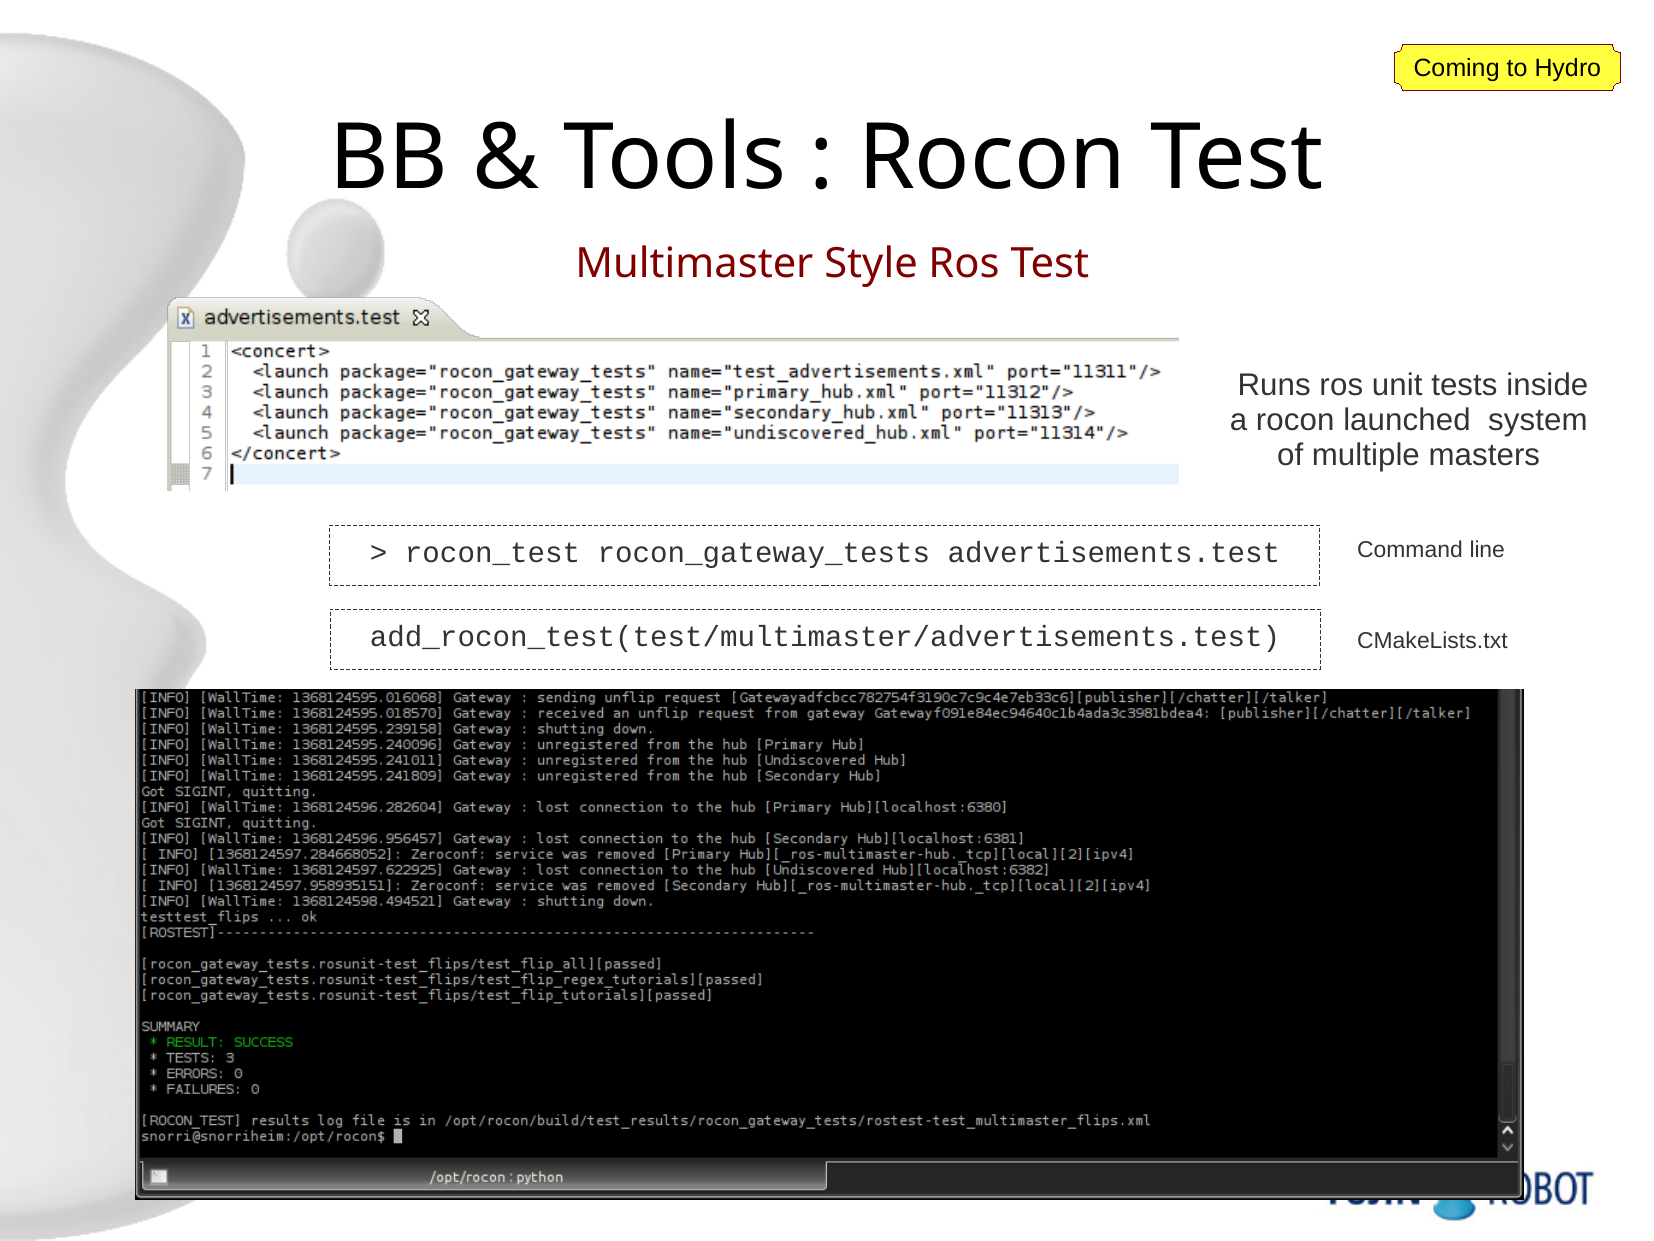

Coming to Hydro
# BB & Tools : Rocon Test
Multimaster Style Ros Test
Runs ros unit tests inside
a rocon launched system
of multiple masters
> rocon_test rocon_gateway_tests advertisements.test
Command line
add_rocon_test(test/multimaster/advertisements.test)
CMakeLists.txt